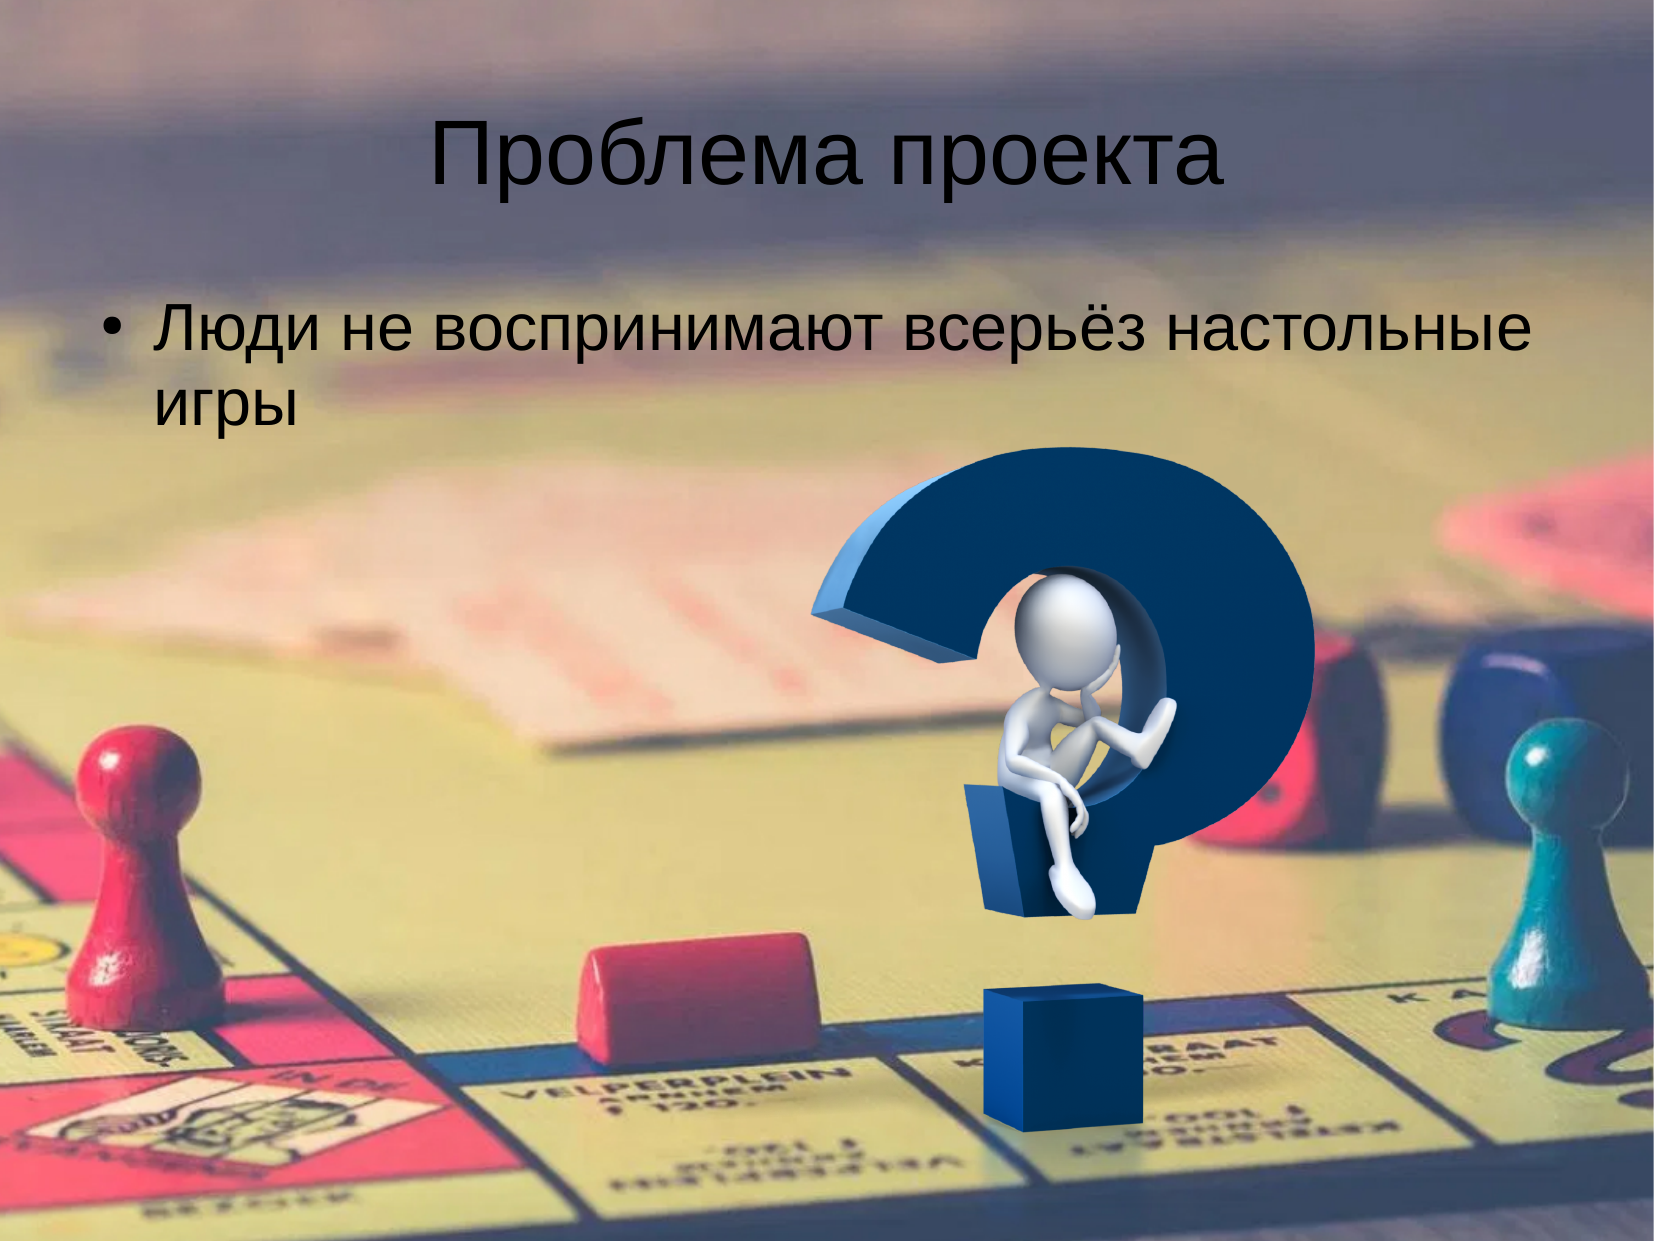

# Проблема проекта
Люди не воспринимают всерьёз настольные игры